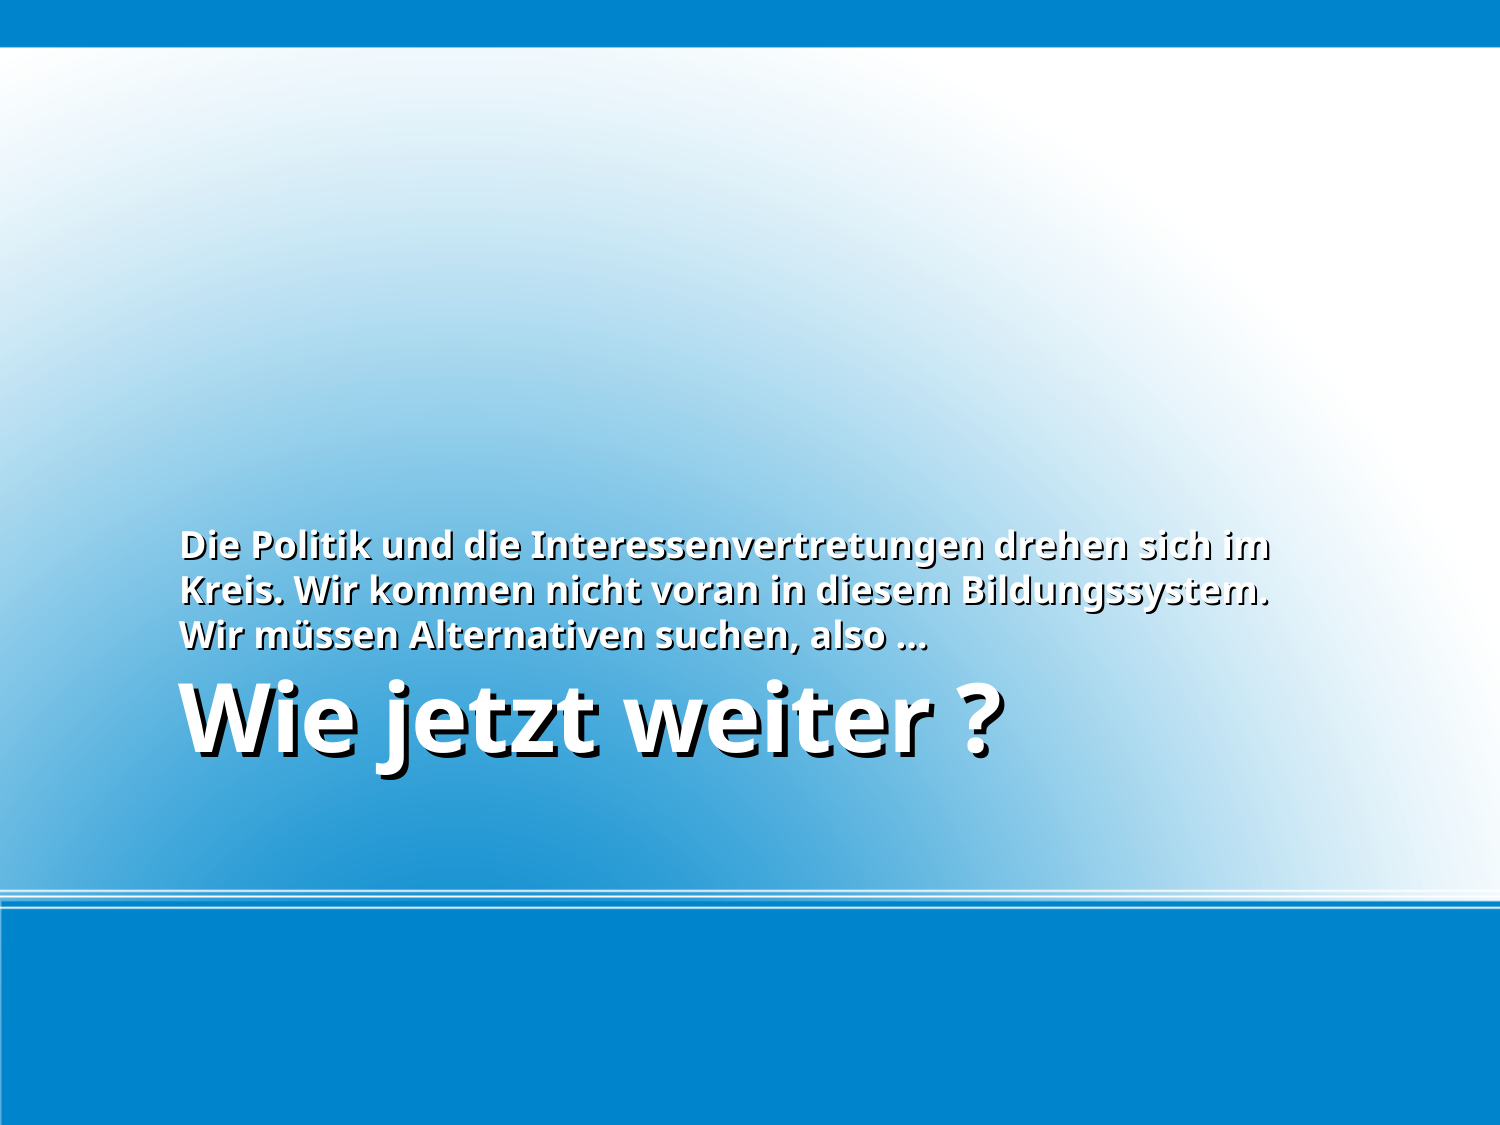

# Die Politik und die Interessenvertretungen drehen sich im Kreis. Wir kommen nicht voran in diesem Bildungssystem. Wir müssen Alternativen suchen, also … Wie jetzt weiter ?